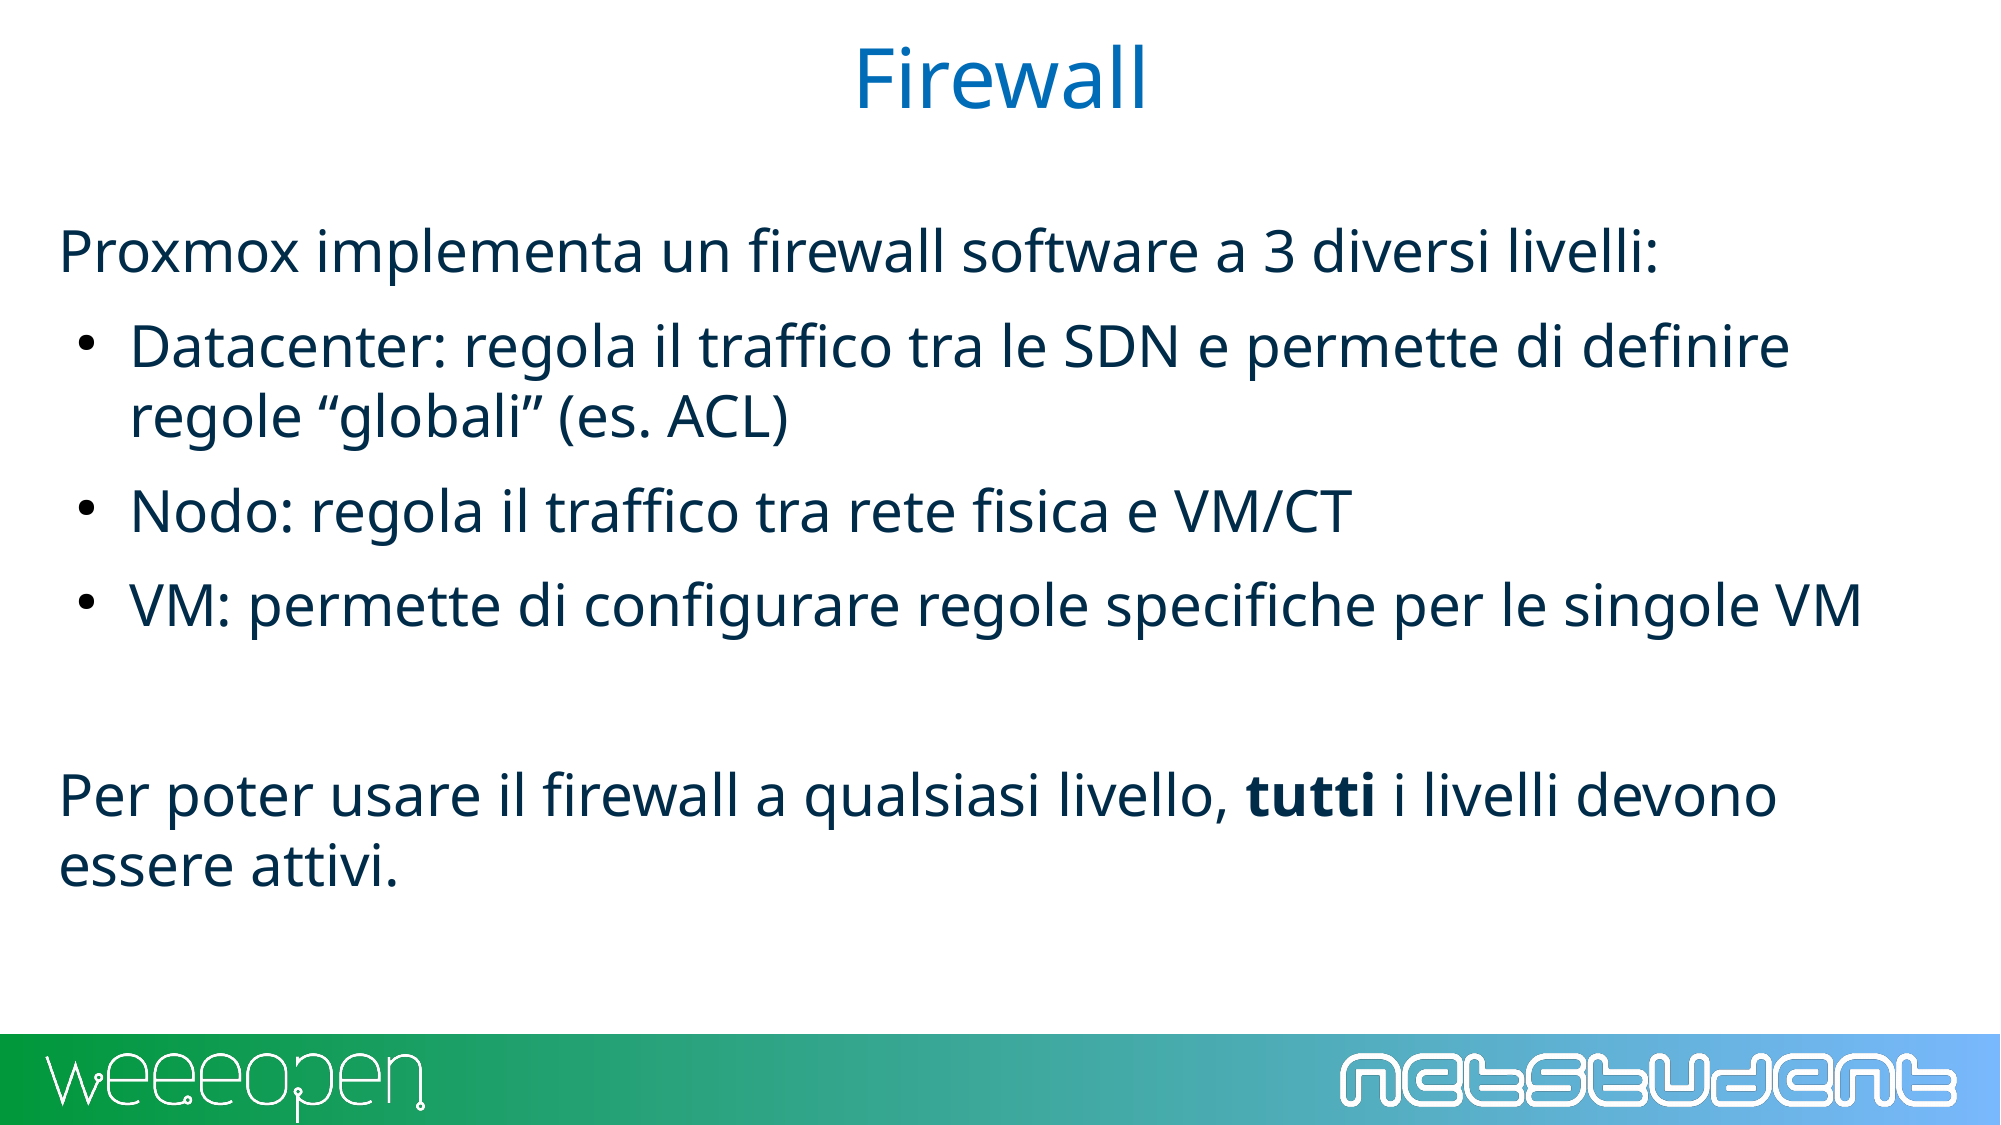

# Firewall
Proxmox implementa un firewall software a 3 diversi livelli:
Datacenter: regola il traffico tra le SDN e permette di definire regole “globali” (es. ACL)
Nodo: regola il traffico tra rete fisica e VM/CT
VM: permette di configurare regole specifiche per le singole VM
Per poter usare il firewall a qualsiasi livello, tutti i livelli devono essere attivi.